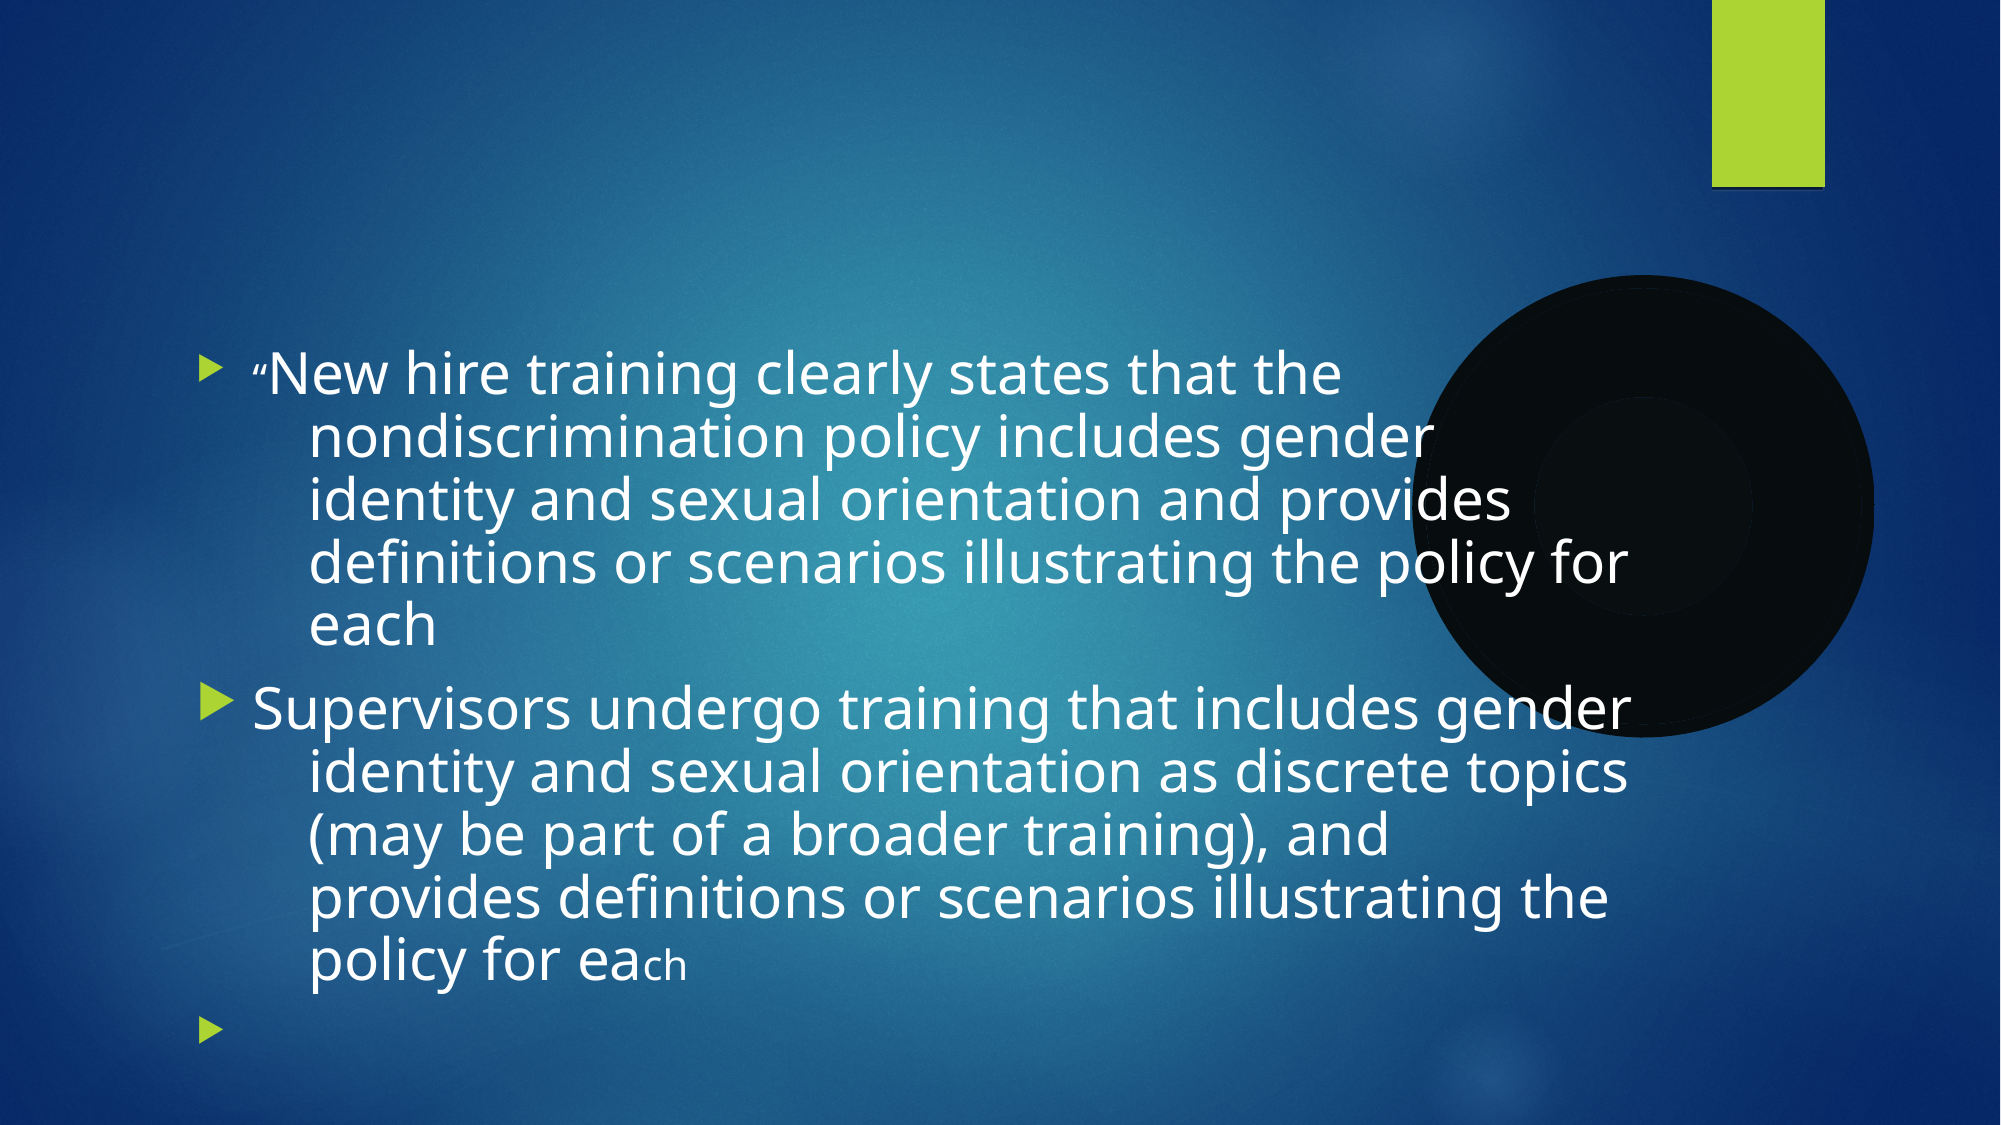

#
“New hire training clearly states that the nondiscrimination policy includes gender identity and sexual orientation and provides definitions or scenarios illustrating the policy for each
Supervisors undergo training that includes gender identity and sexual orientation as discrete topics (may be part of a broader training), and provides definitions or scenarios illustrating the policy for each